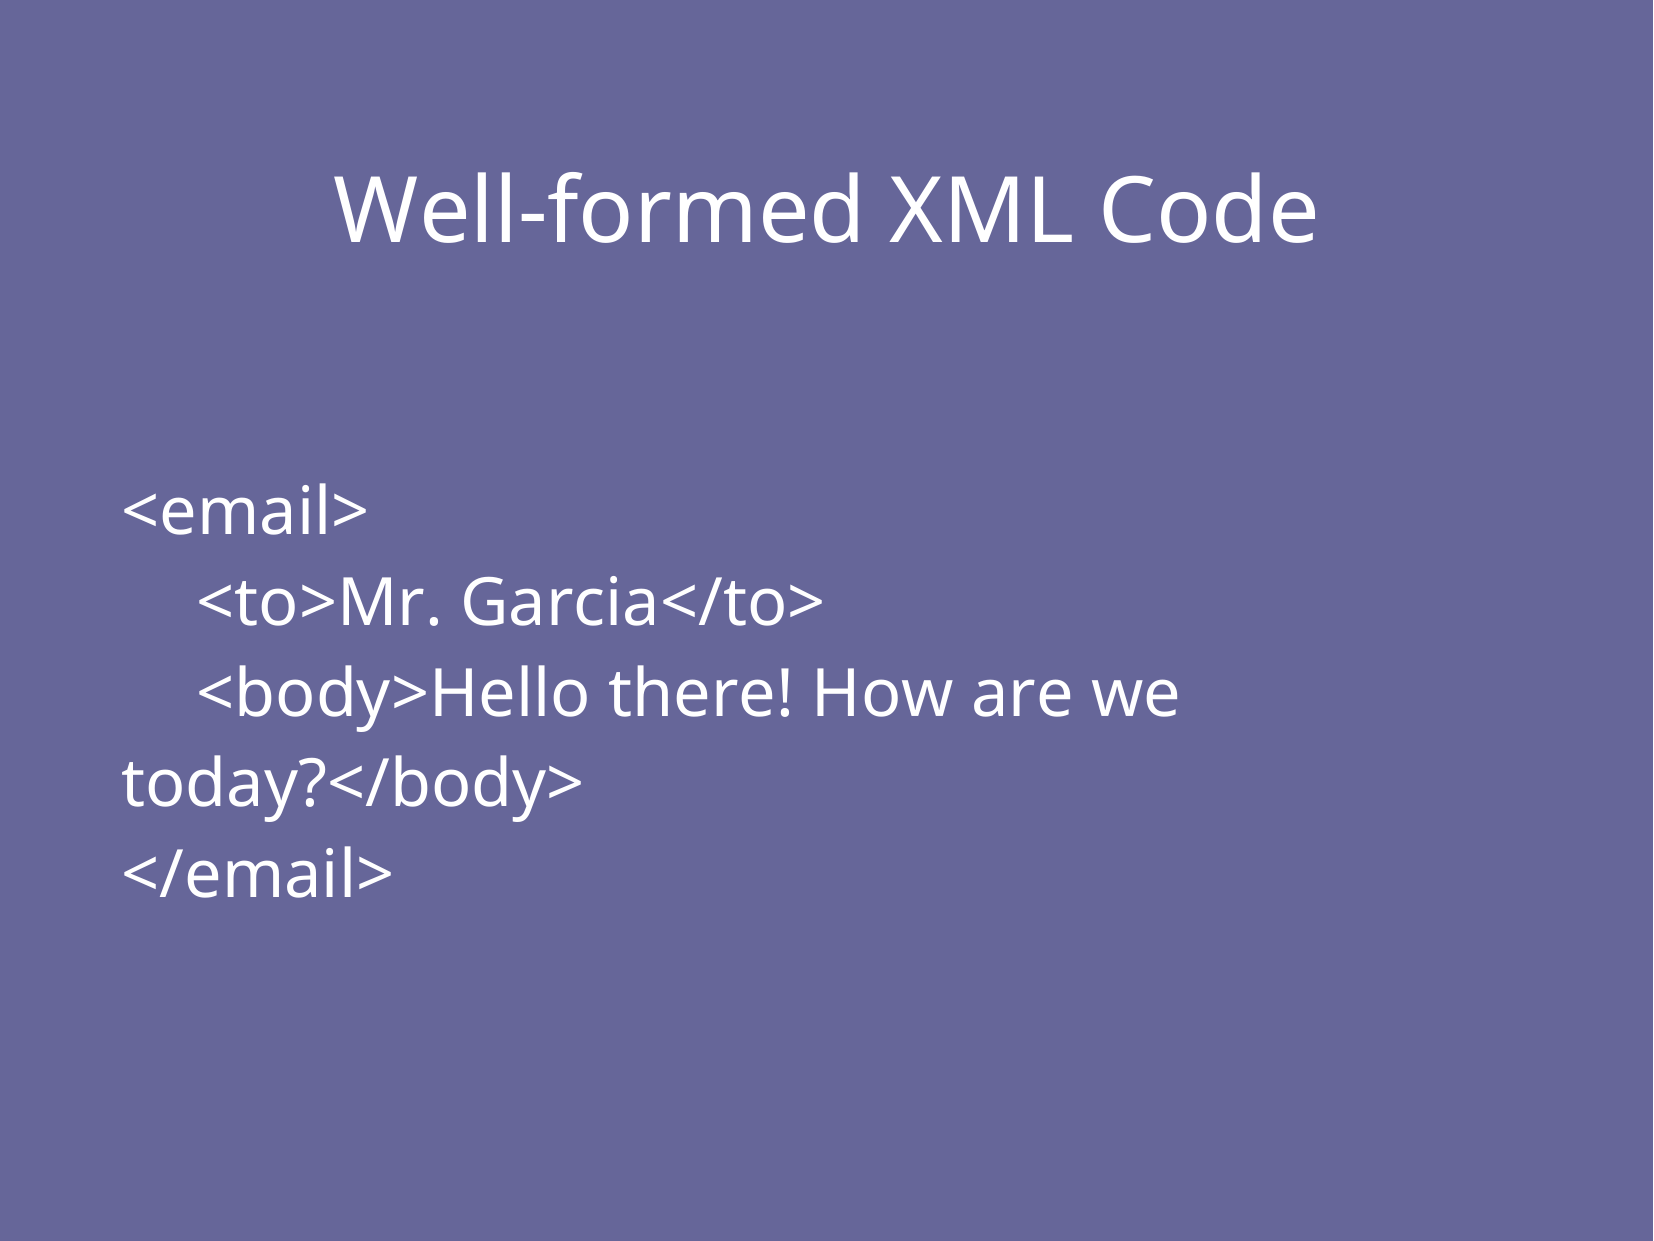

# Well-formed XML Code
<email>
	<to>Mr. Garcia</to>
	<body>Hello there! How are we today?</body>
</email>